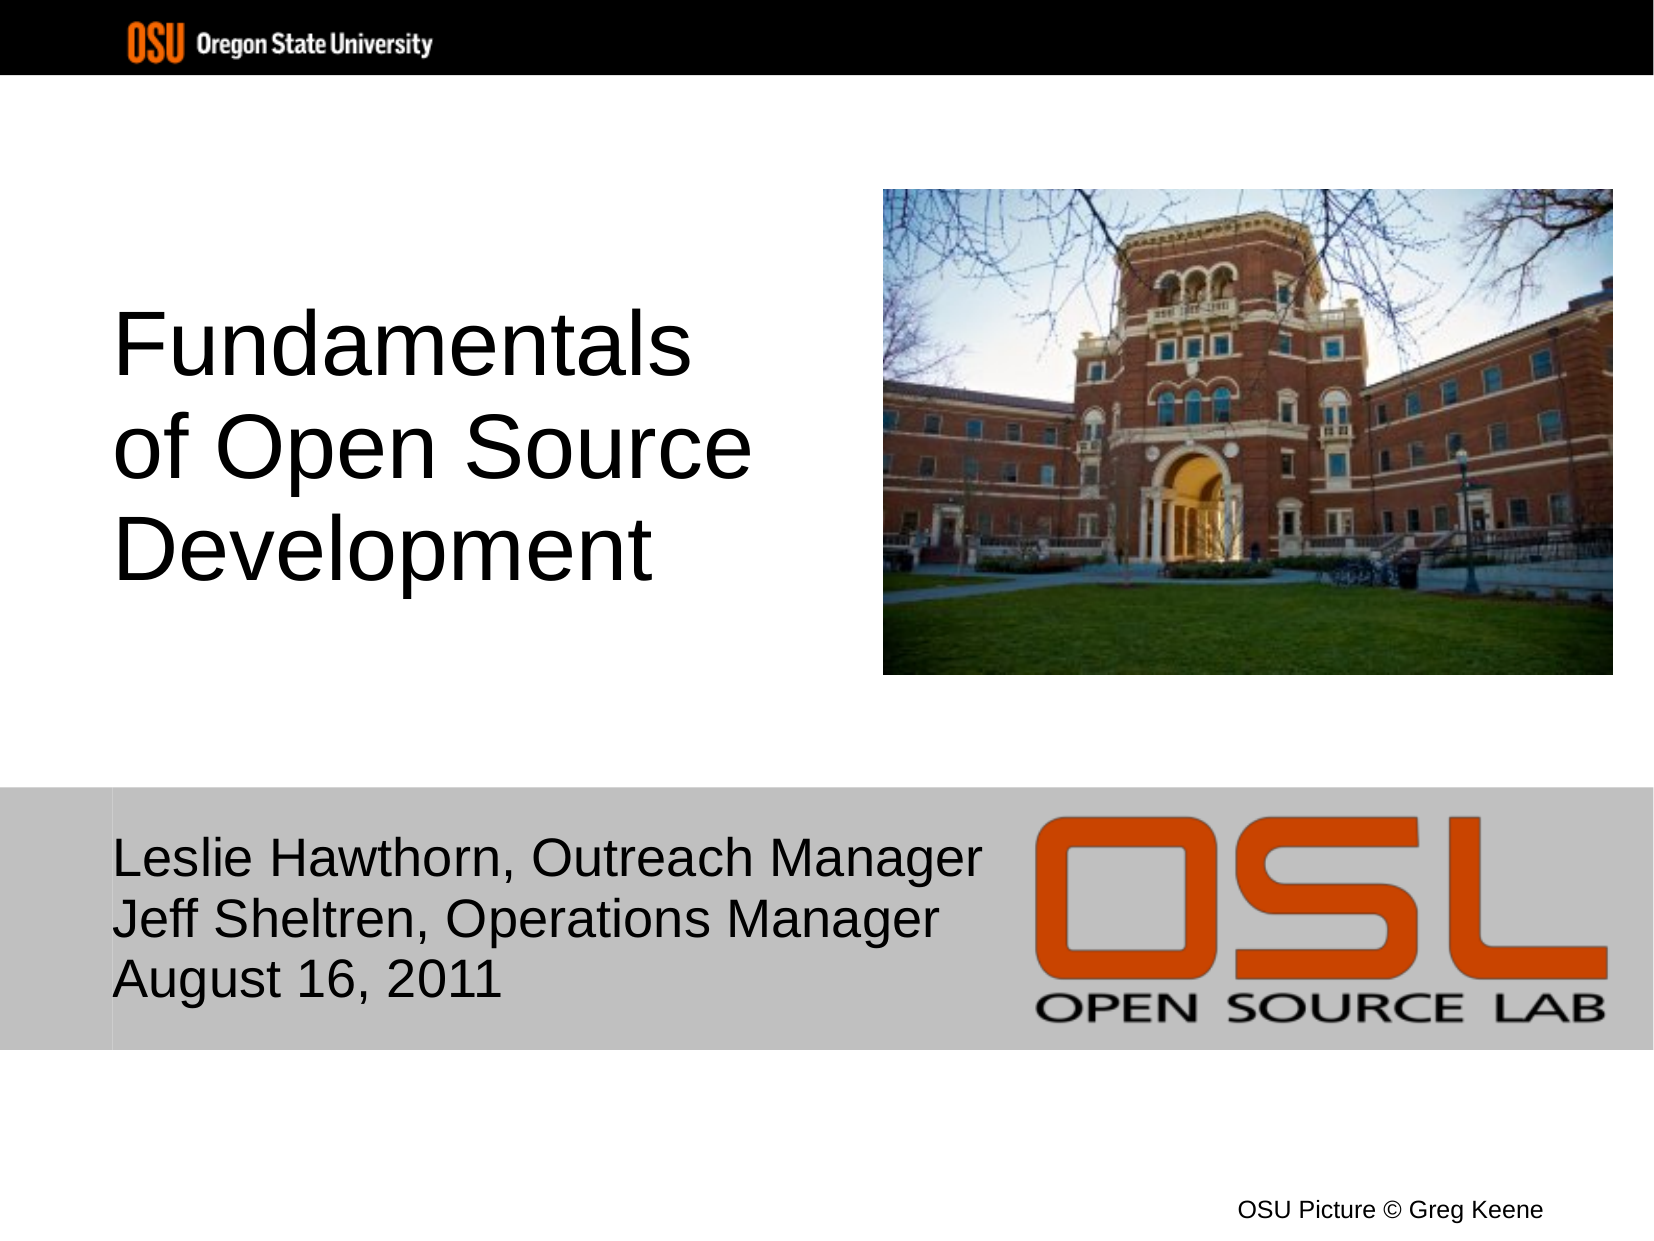

# Fundamentals of Open Source Development
Leslie Hawthorn, Outreach Manager
Jeff Sheltren, Operations Manager
August 16, 2011
OSU Picture © Greg Keene